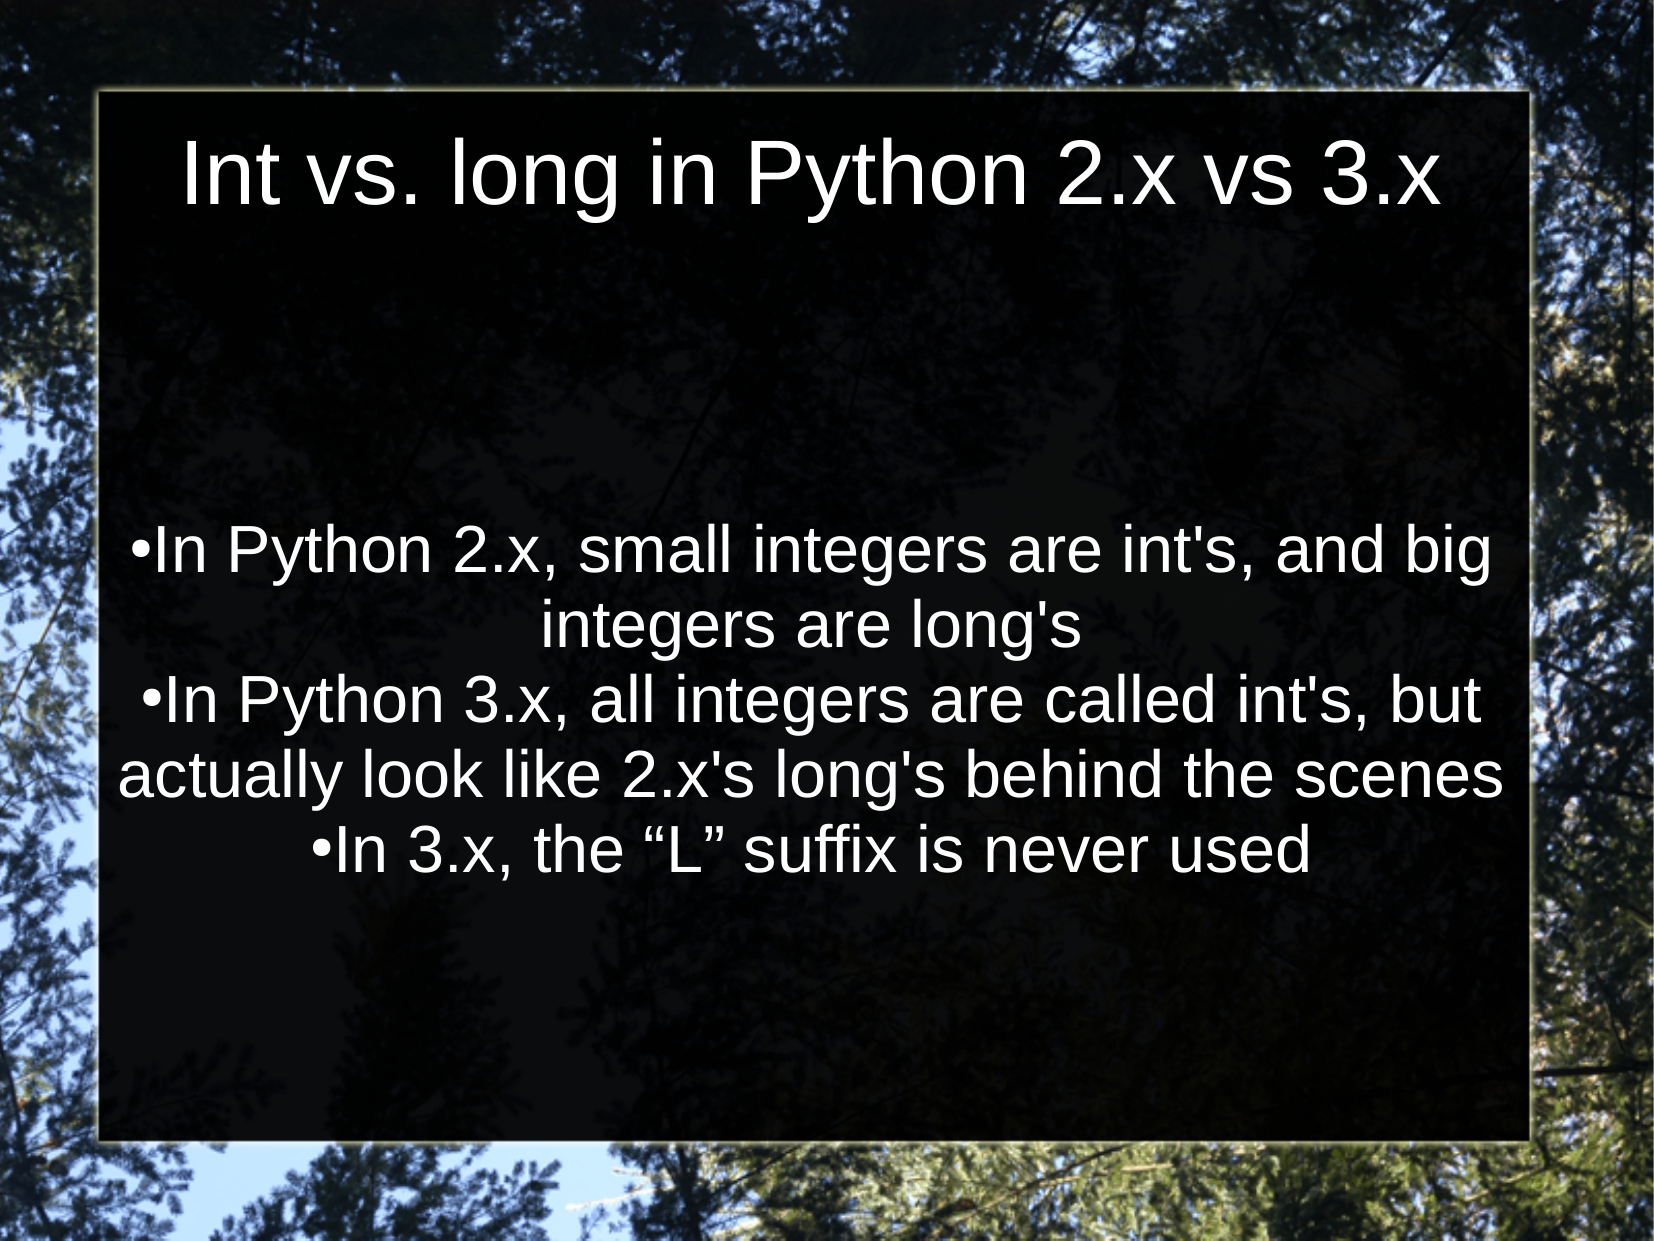

# Int vs. long in Python 2.x vs 3.x
In Python 2.x, small integers are int's, and big integers are long's
In Python 3.x, all integers are called int's, but actually look like 2.x's long's behind the scenes
In 3.x, the “L” suffix is never used